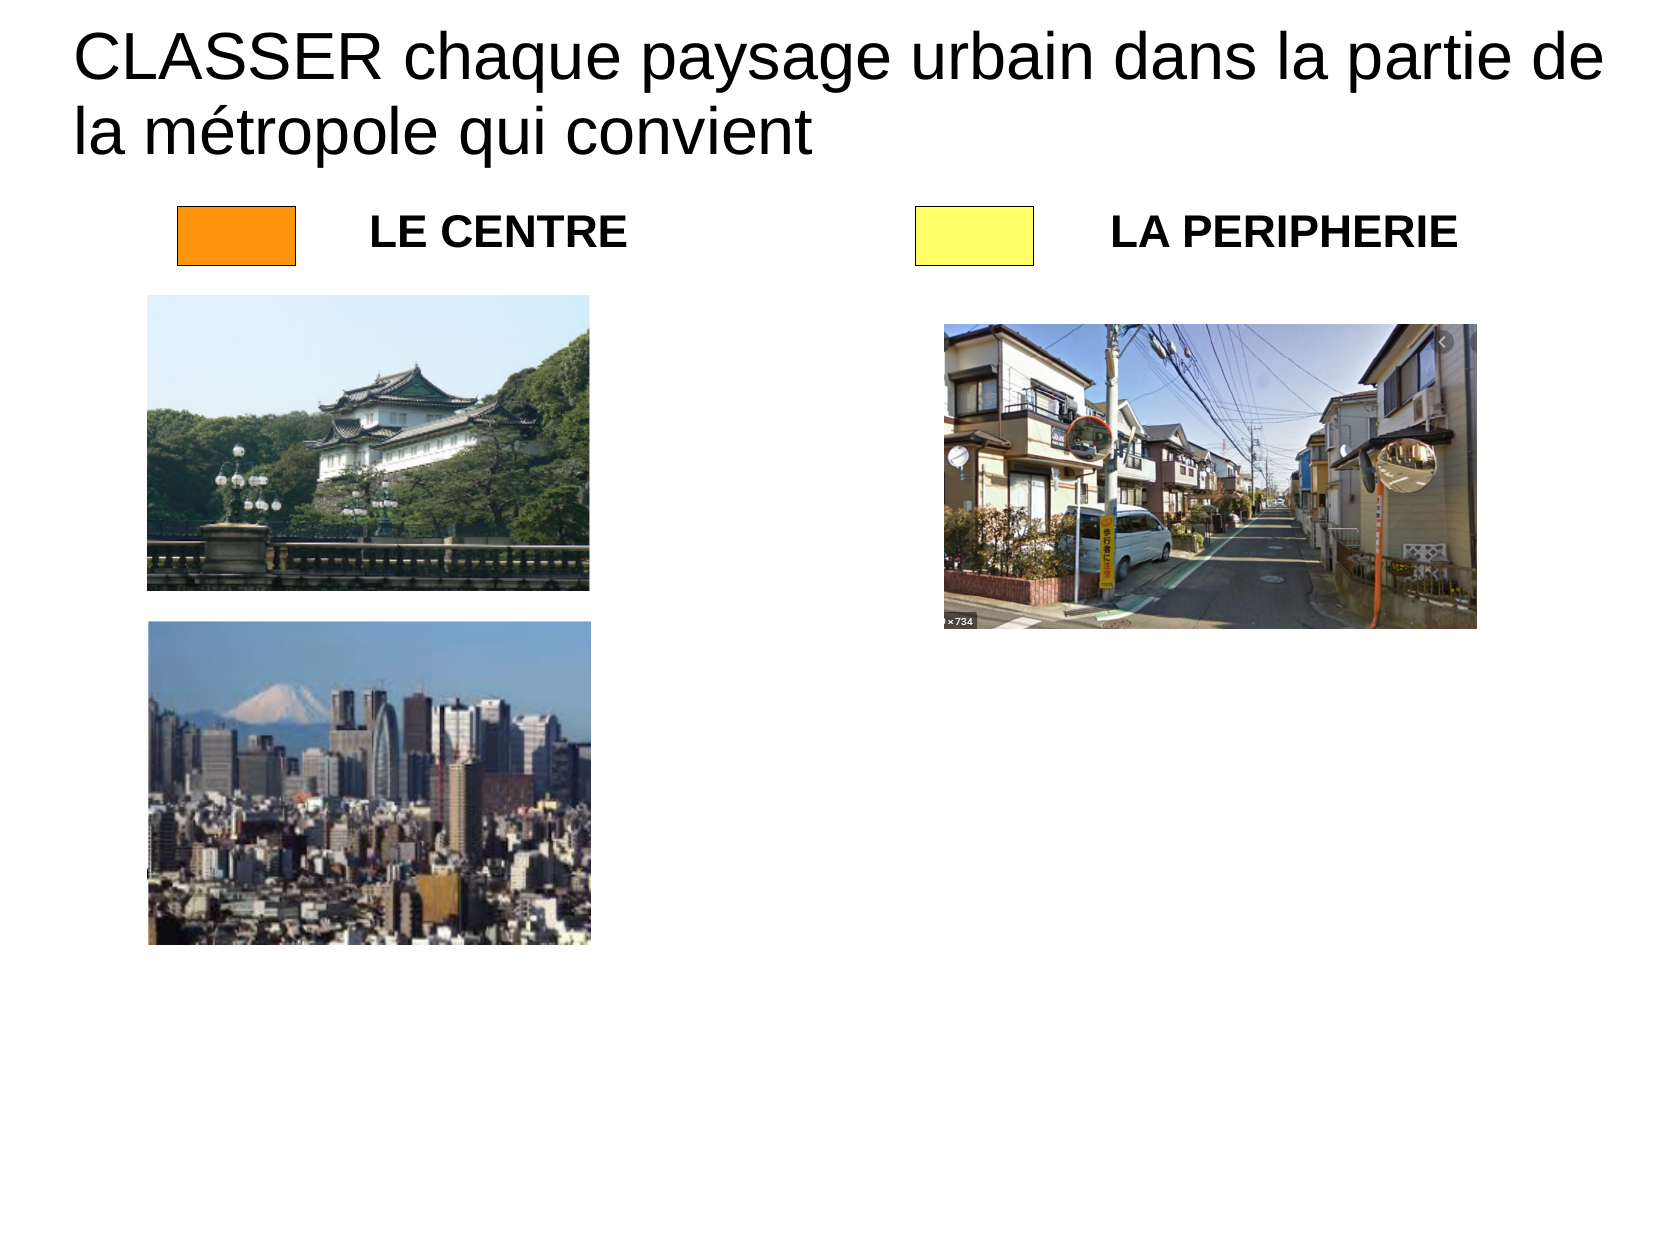

CLASSER chaque paysage urbain dans la partie de la métropole qui convient
#
LE CENTRE
LA PERIPHERIE